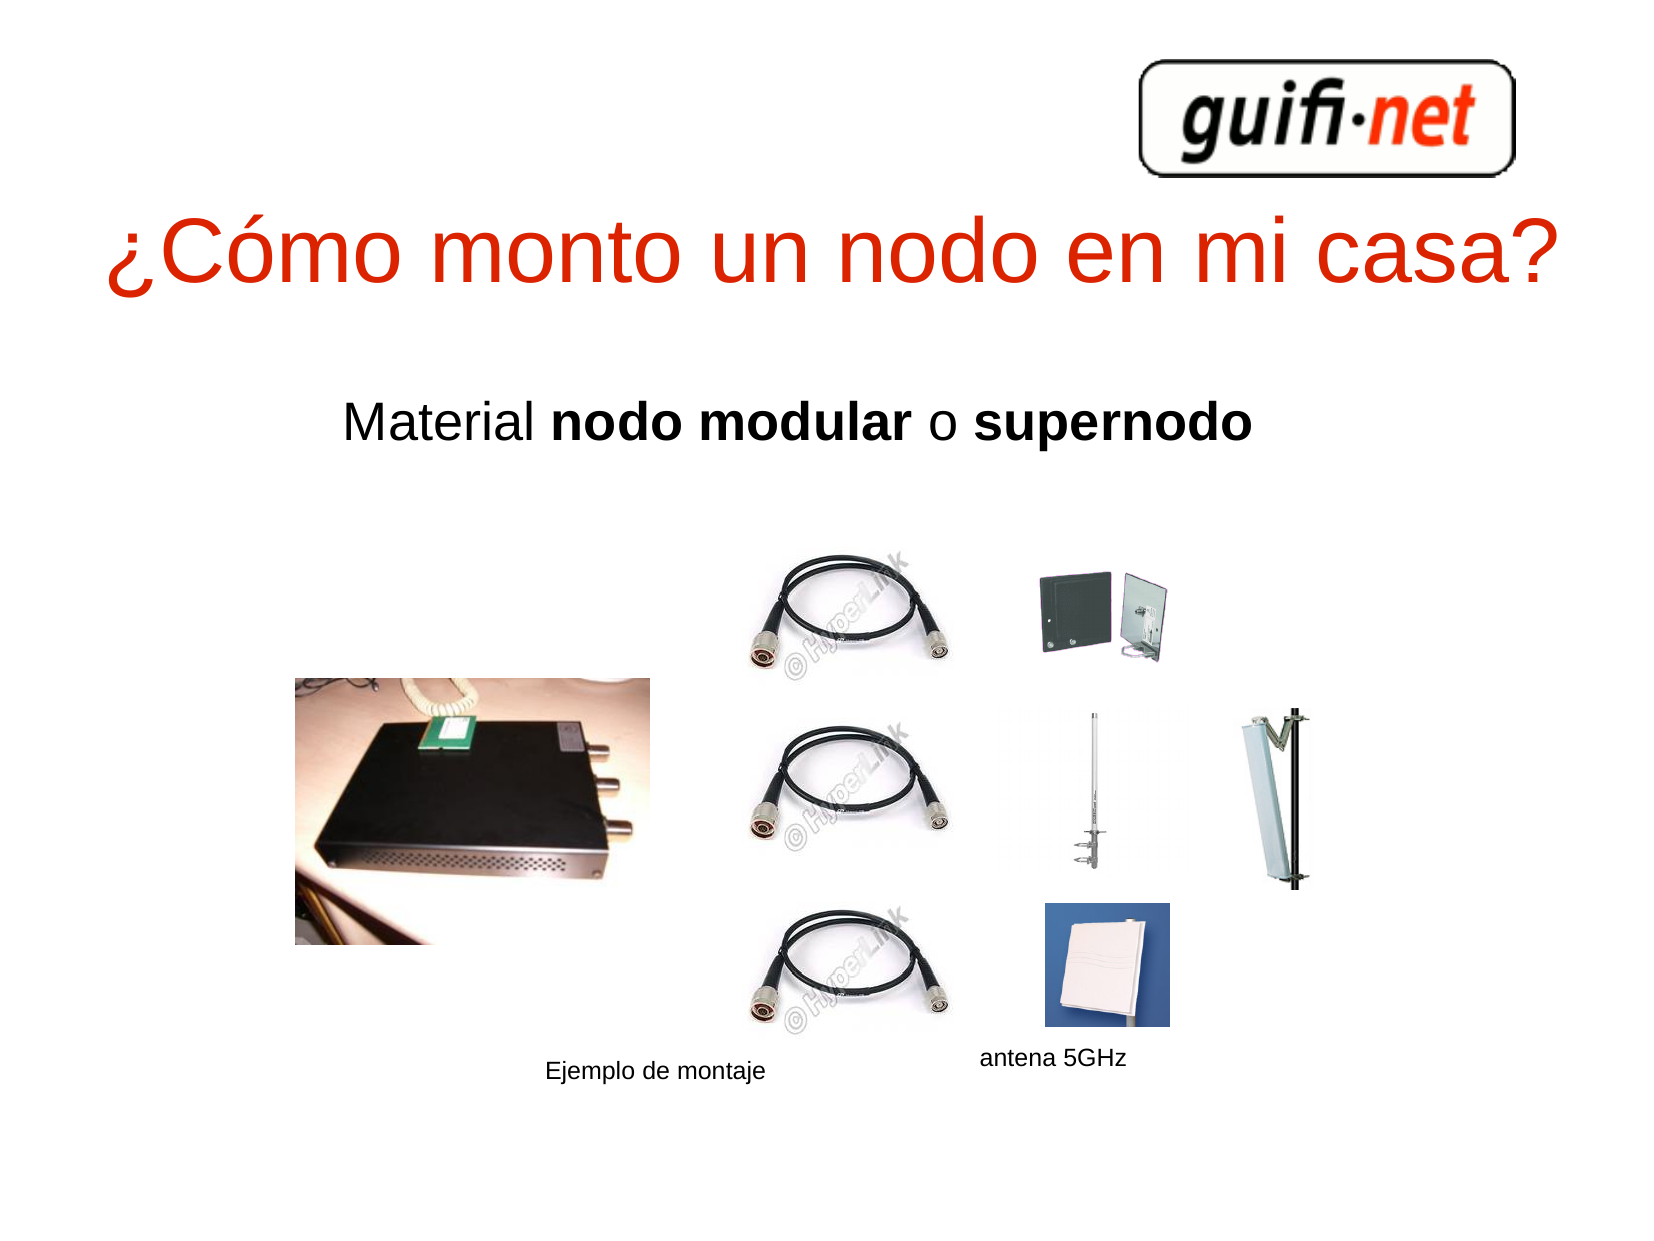

# ¿Cómo monto un nodo en mi casa?
Material nodo modular o supernodo
antena 5GHz
Ejemplo de montaje